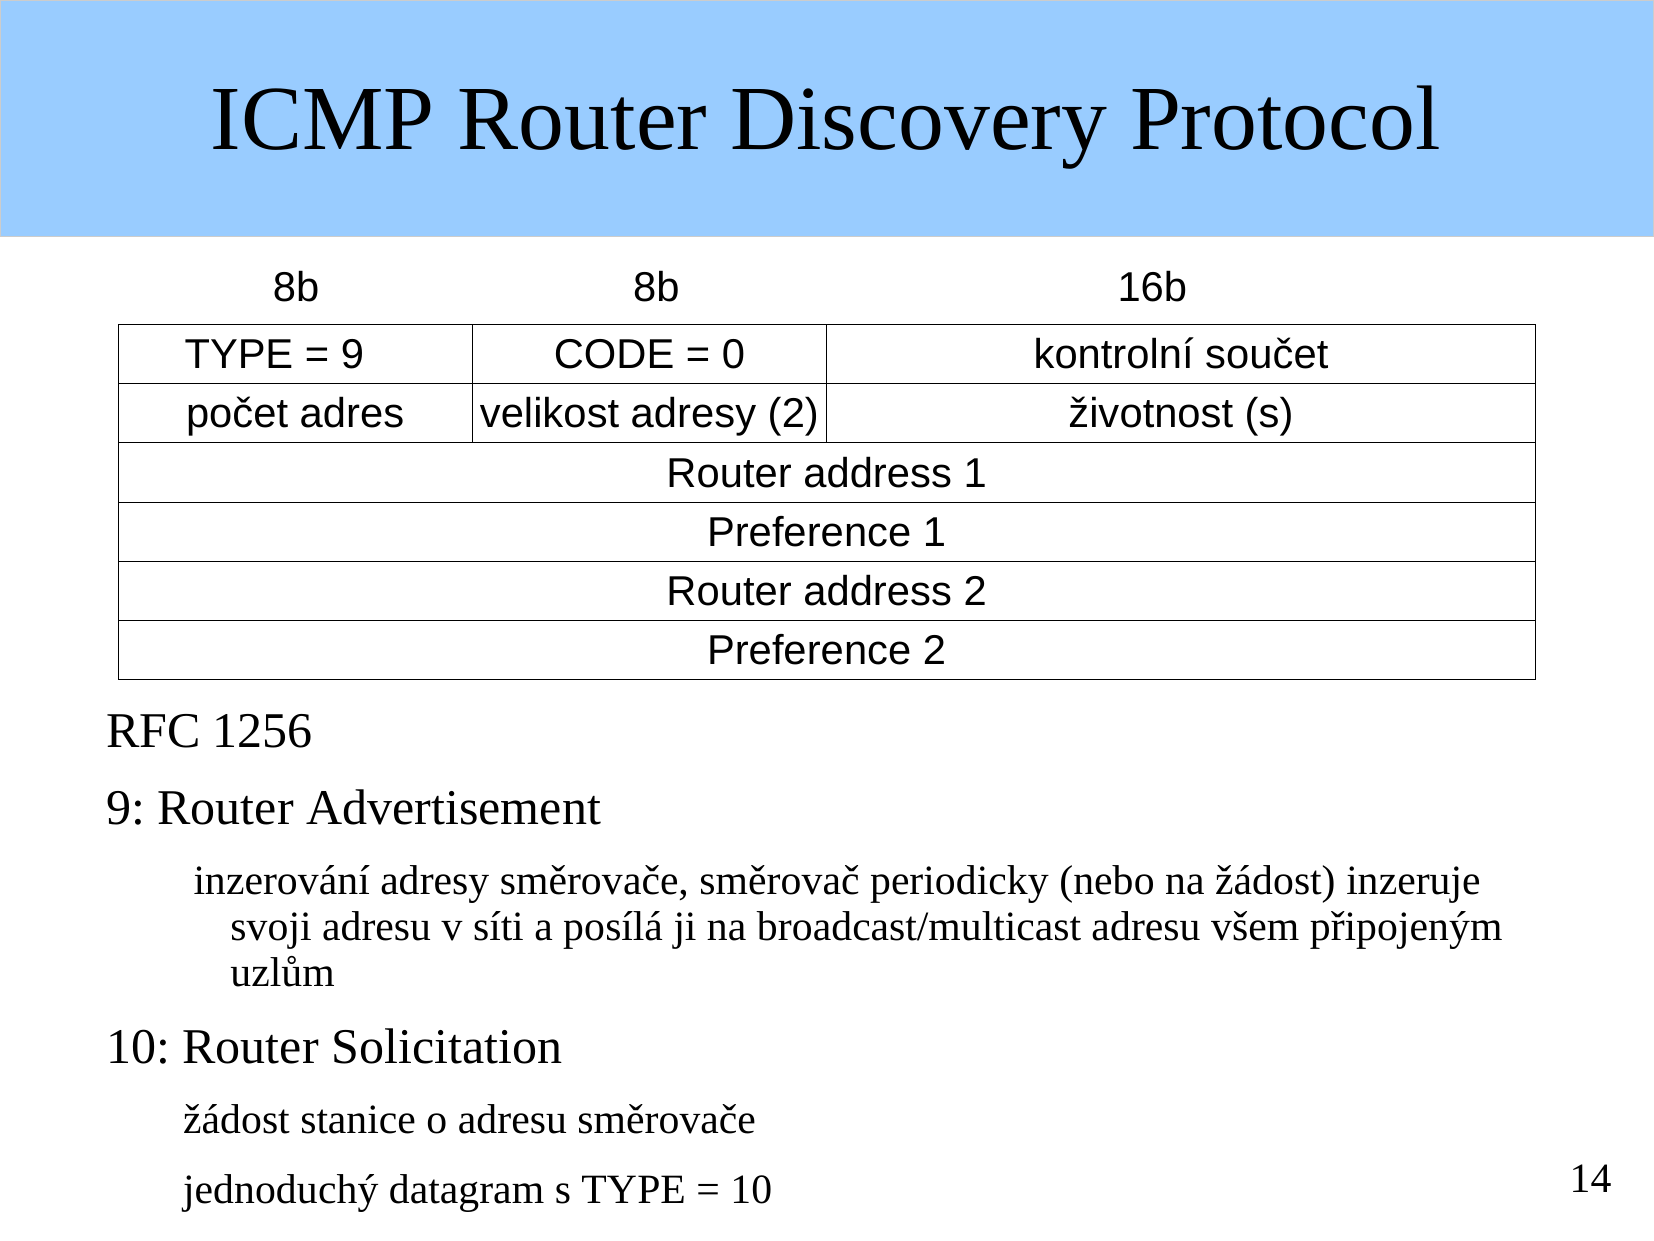

# ICMP Router Discovery Protocol
16b
8b
8b
TYPE = 9
CODE = 0
kontrolní součet
počet adres
velikost adresy (2)
životnost (s)
Router address 1
Preference 1
Router address 2
Preference 2
RFC 1256
9: Router Advertisement
 inzerování adresy směrovače, směrovač periodicky (nebo na žádost) inzeruje svoji adresu v síti a posílá ji na broadcast/multicast adresu všem připojeným uzlům
10: Router Solicitation
žádost stanice o adresu směrovače
jednoduchý datagram s TYPE = 10